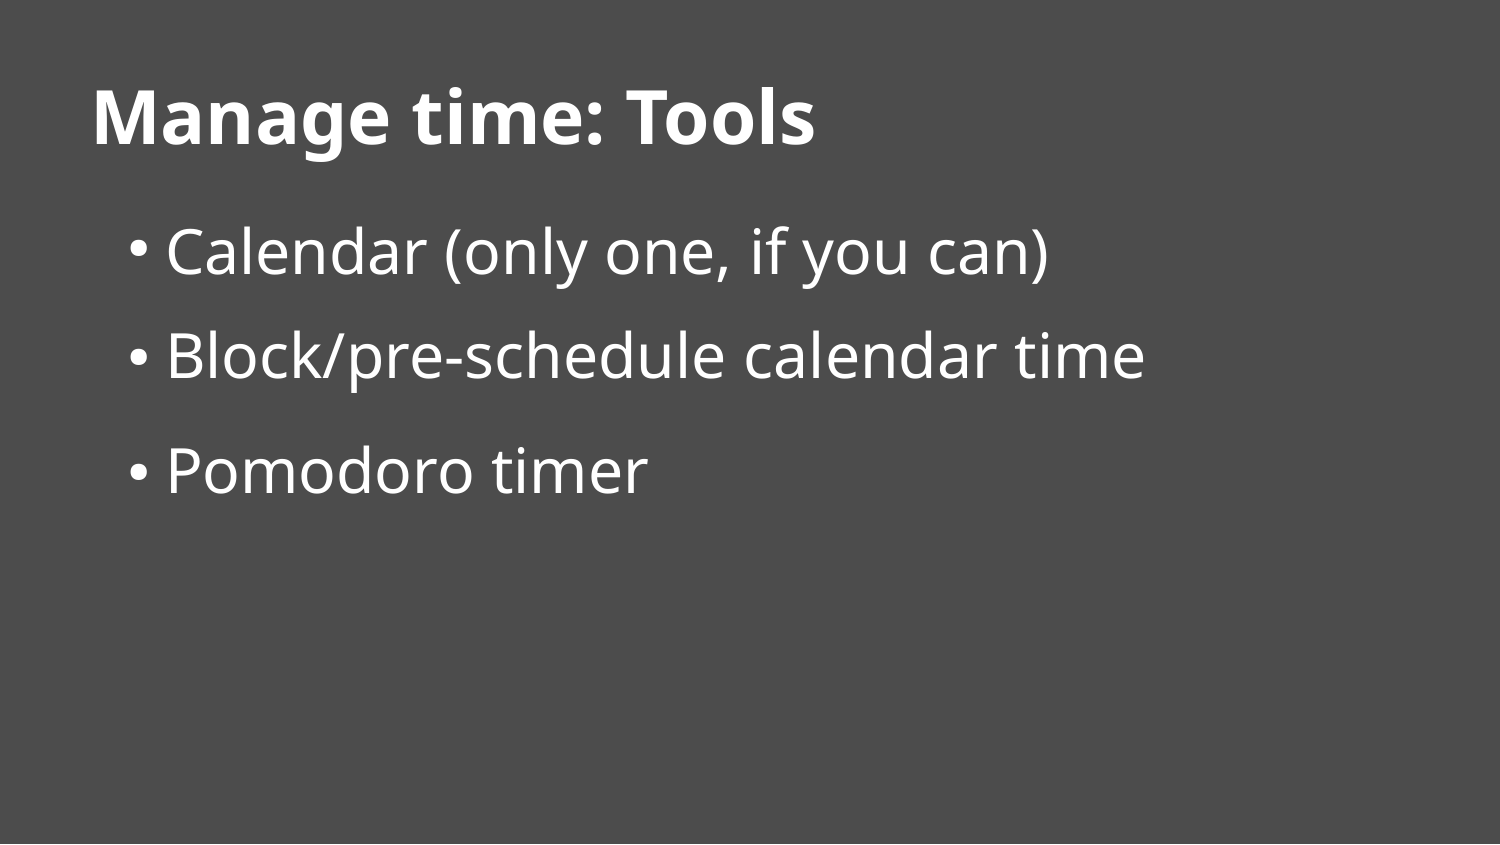

# Manage time: Tools
Calendar (only one, if you can)
Block/pre-schedule calendar time
Pomodoro timer